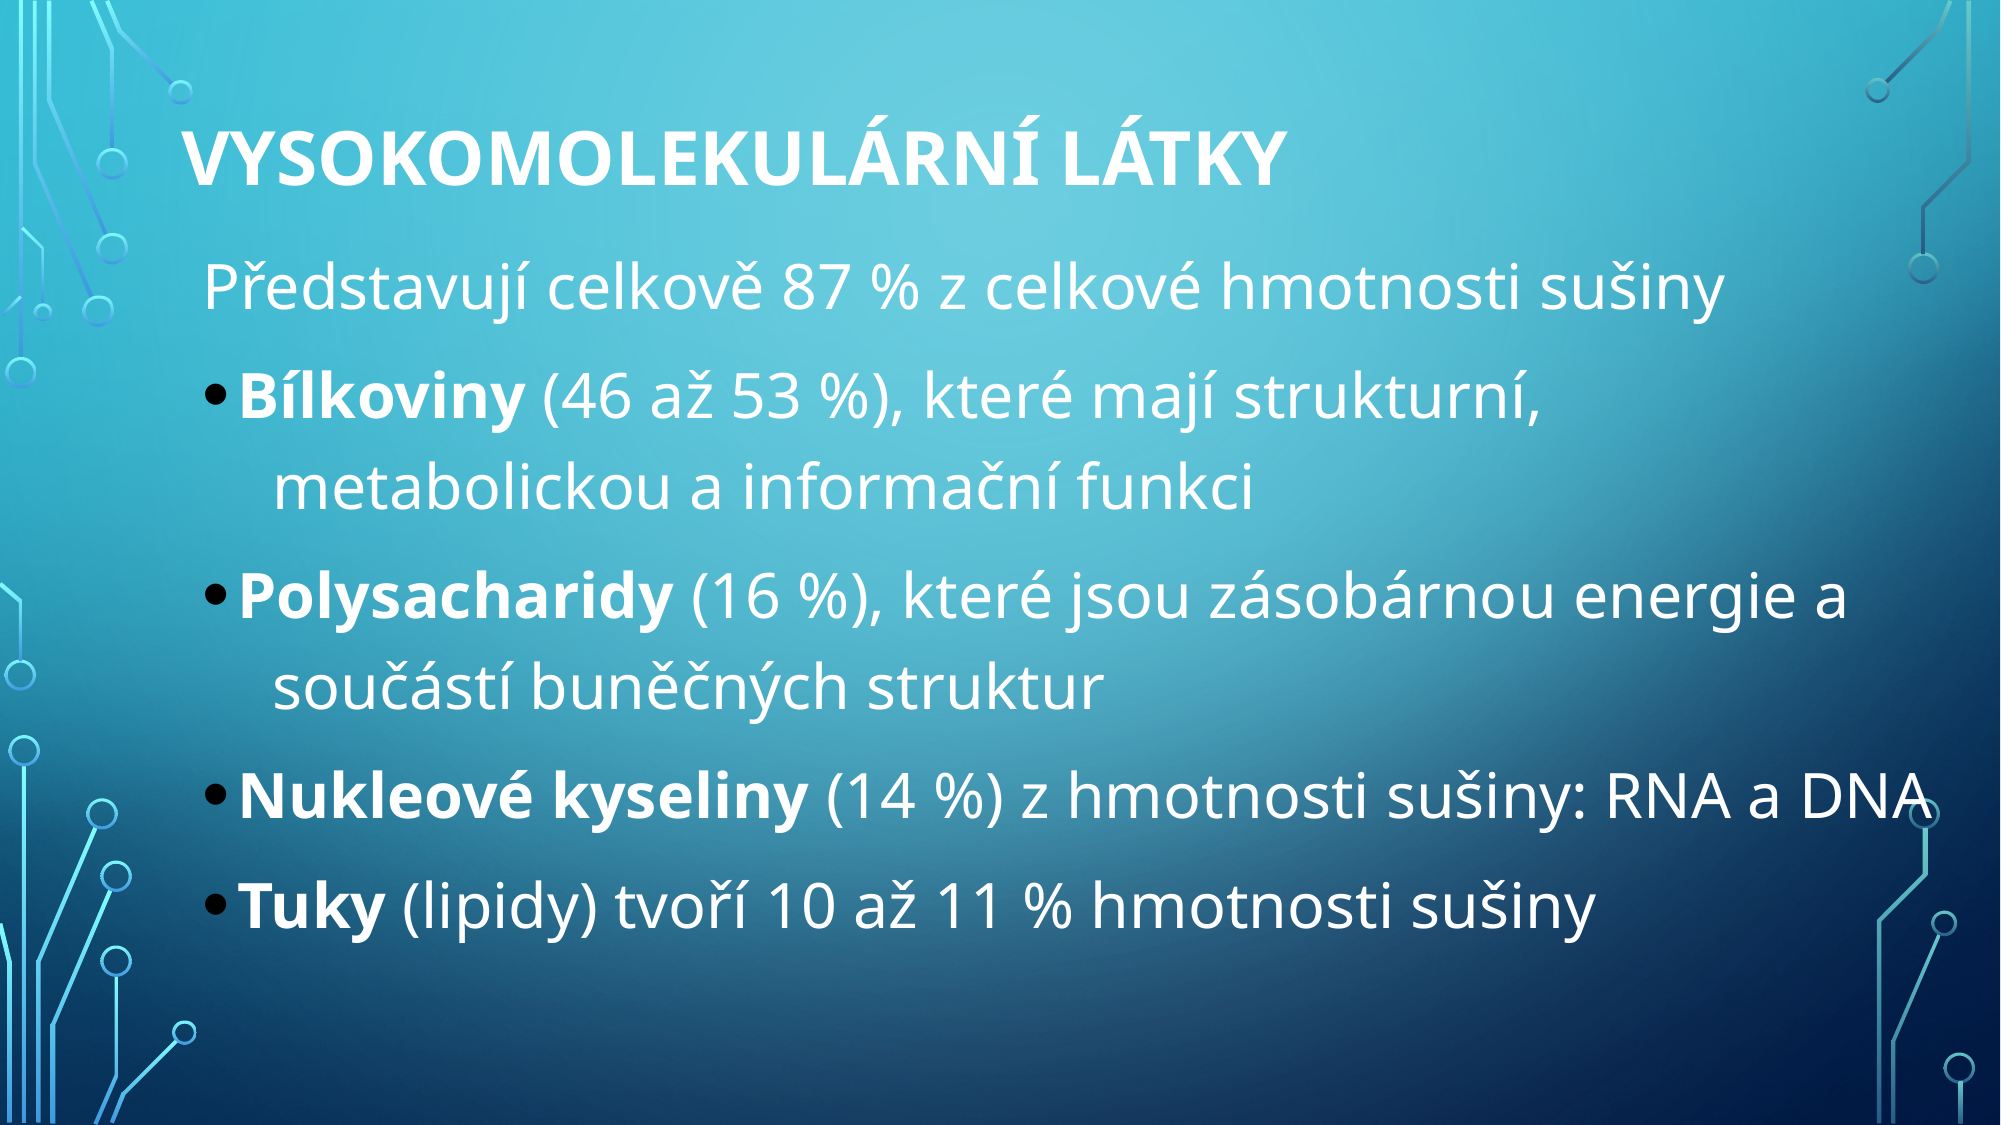

# Vysokomolekulární látky
Představují celkově 87 % z celkové hmotnosti sušiny
Bílkoviny (46 až 53 %), které mají strukturní, metabolickou a informační funkci
Polysacharidy (16 %), které jsou zásobárnou energie a součástí buněčných struktur
Nukleové kyseliny (14 %) z hmotnosti sušiny: RNA a DNA
Tuky (lipidy) tvoří 10 až 11 % hmotnosti sušiny